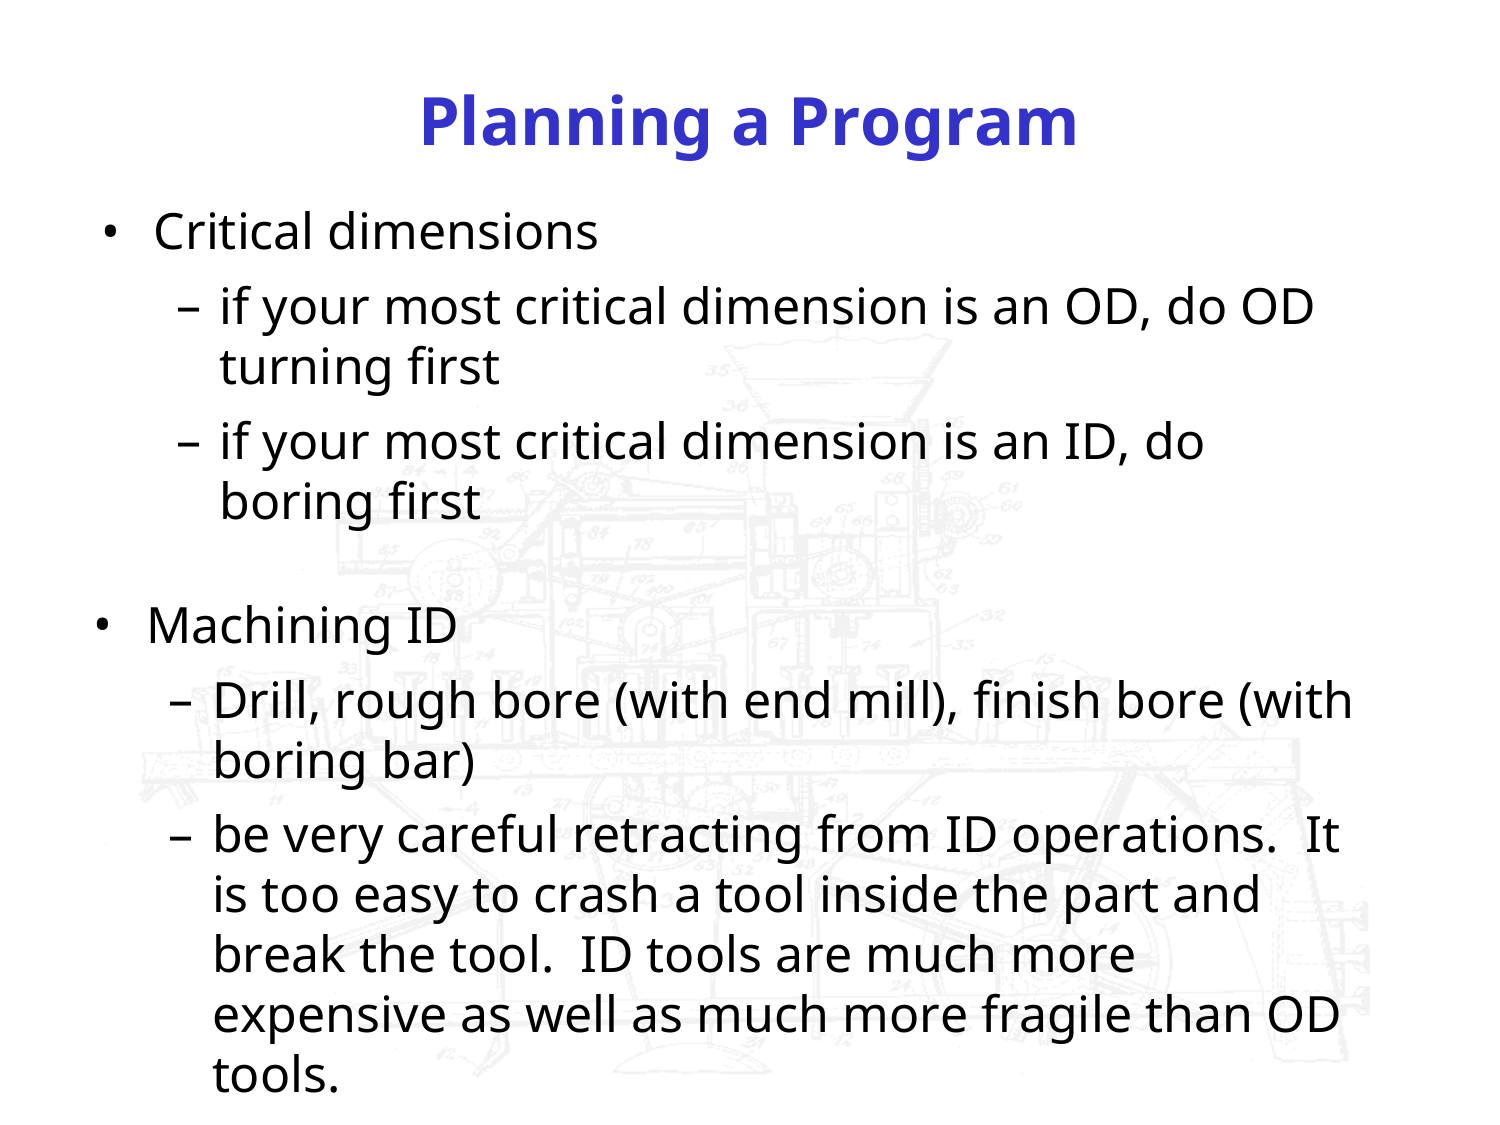

# Planning a Program
Critical dimensions
if your most critical dimension is an OD, do OD turning first
if your most critical dimension is an ID, do boring first
Machining ID
Drill, rough bore (with end mill), finish bore (with boring bar)
be very careful retracting from ID operations. It is too easy to crash a tool inside the part and break the tool. ID tools are much more expensive as well as much more fragile than OD tools.